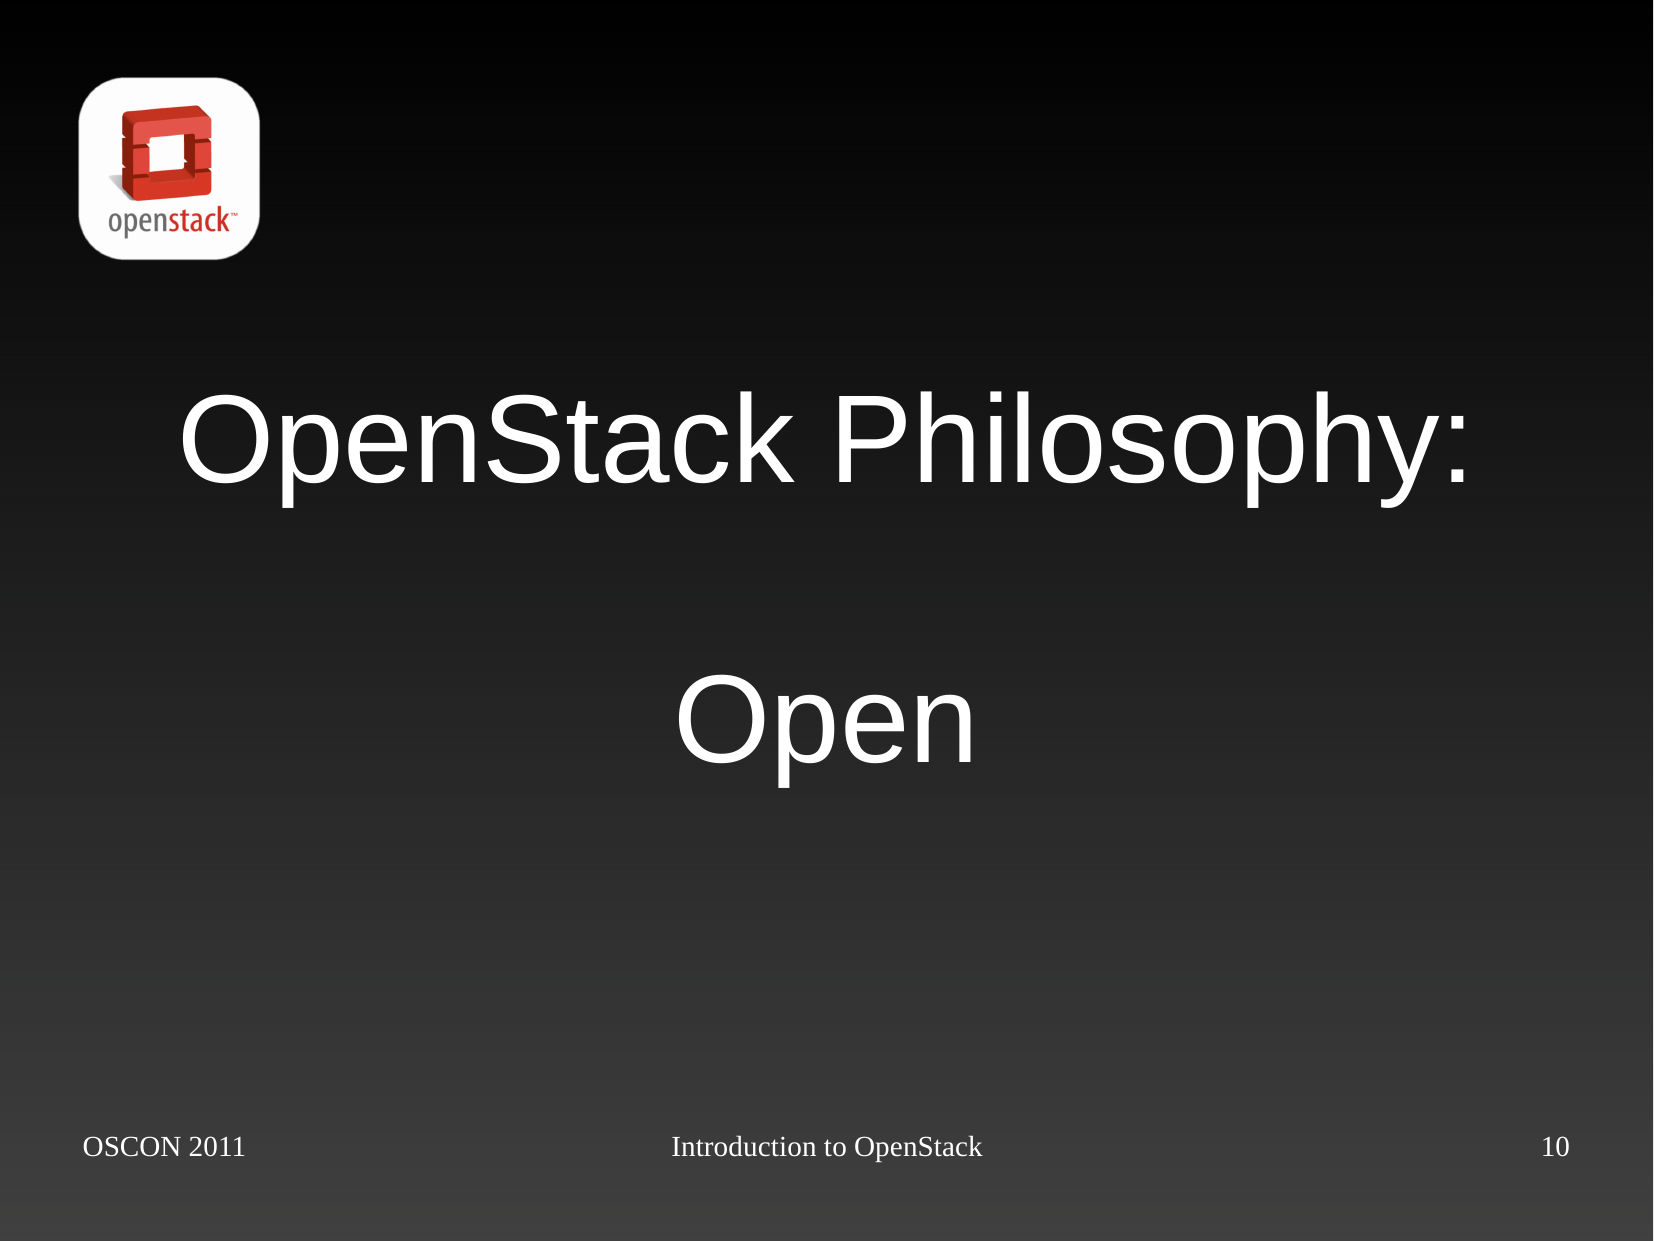

# OpenStack Philosophy:
Open
OSCON 2011
Introduction to OpenStack
10